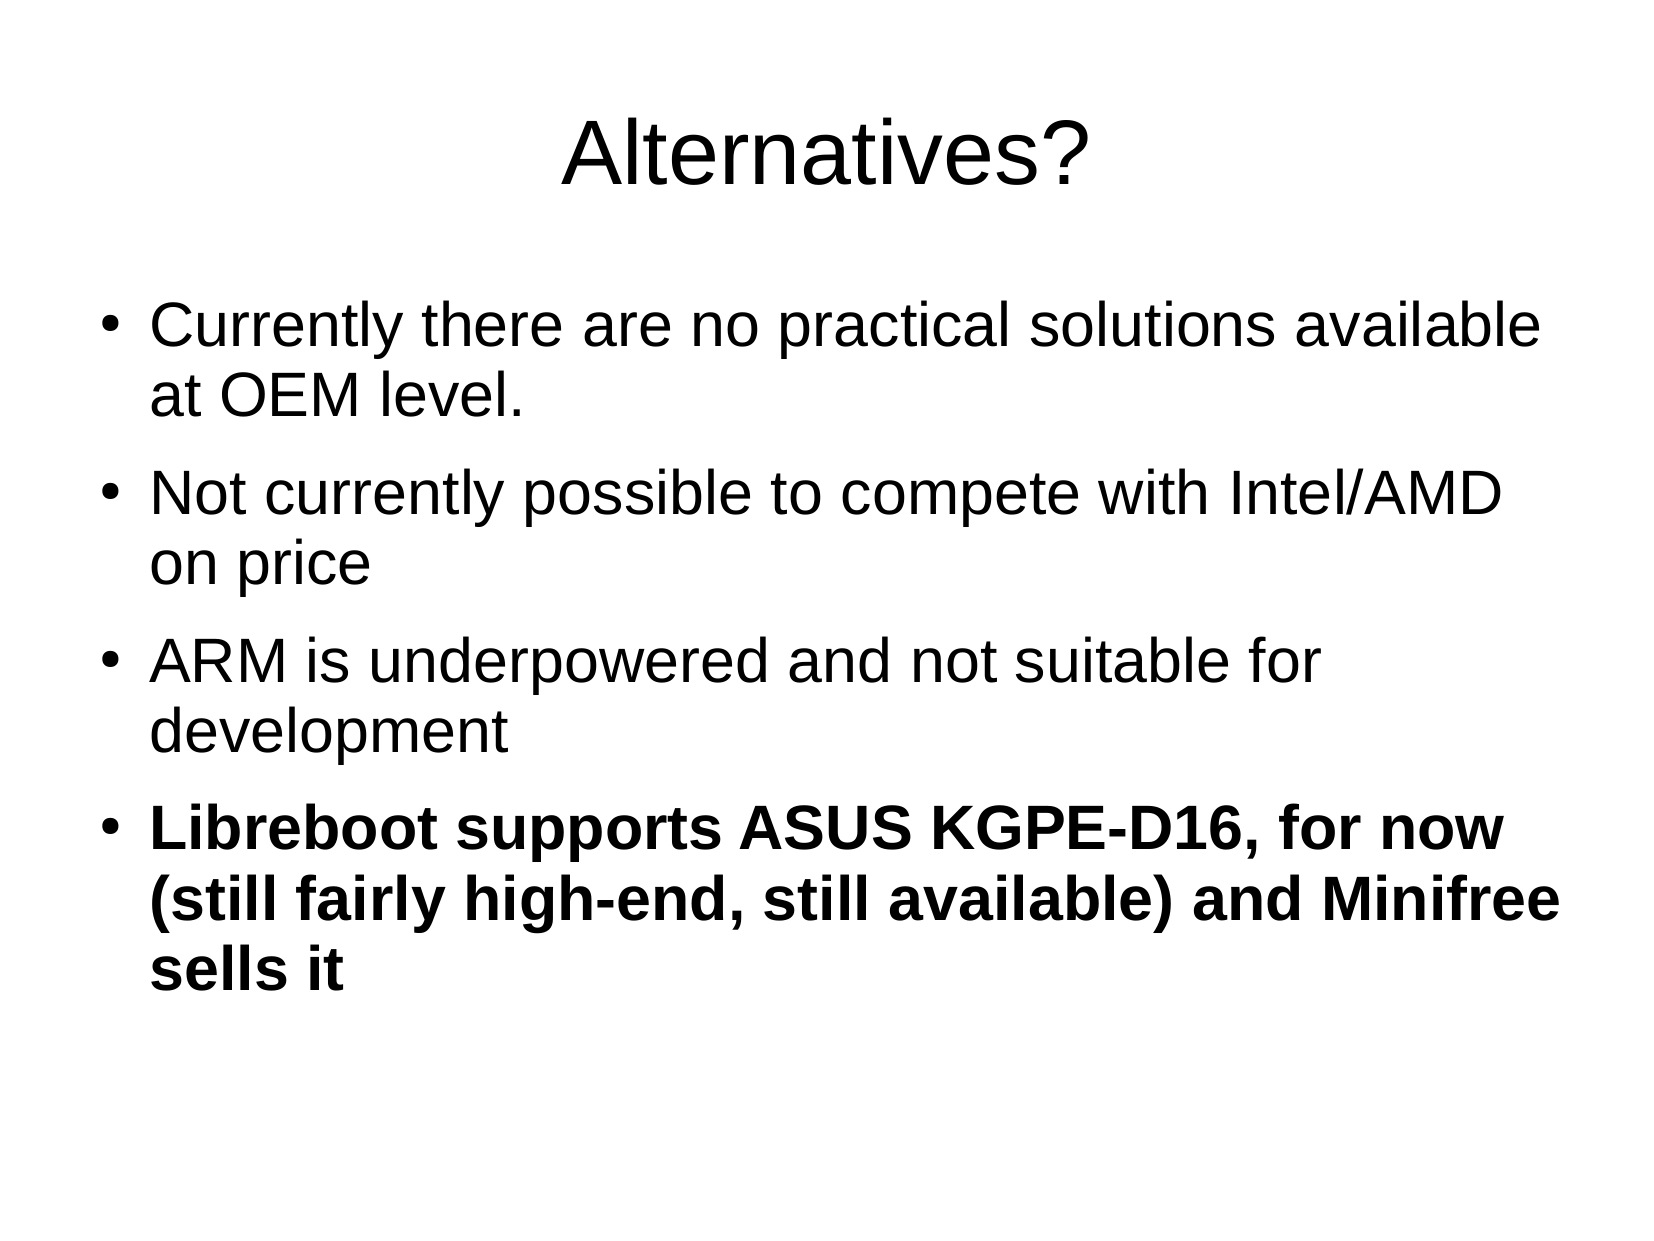

# Alternatives?
Currently there are no practical solutions available at OEM level.
Not currently possible to compete with Intel/AMD on price
ARM is underpowered and not suitable for development
Libreboot supports ASUS KGPE-D16, for now (still fairly high-end, still available) and Minifree sells it